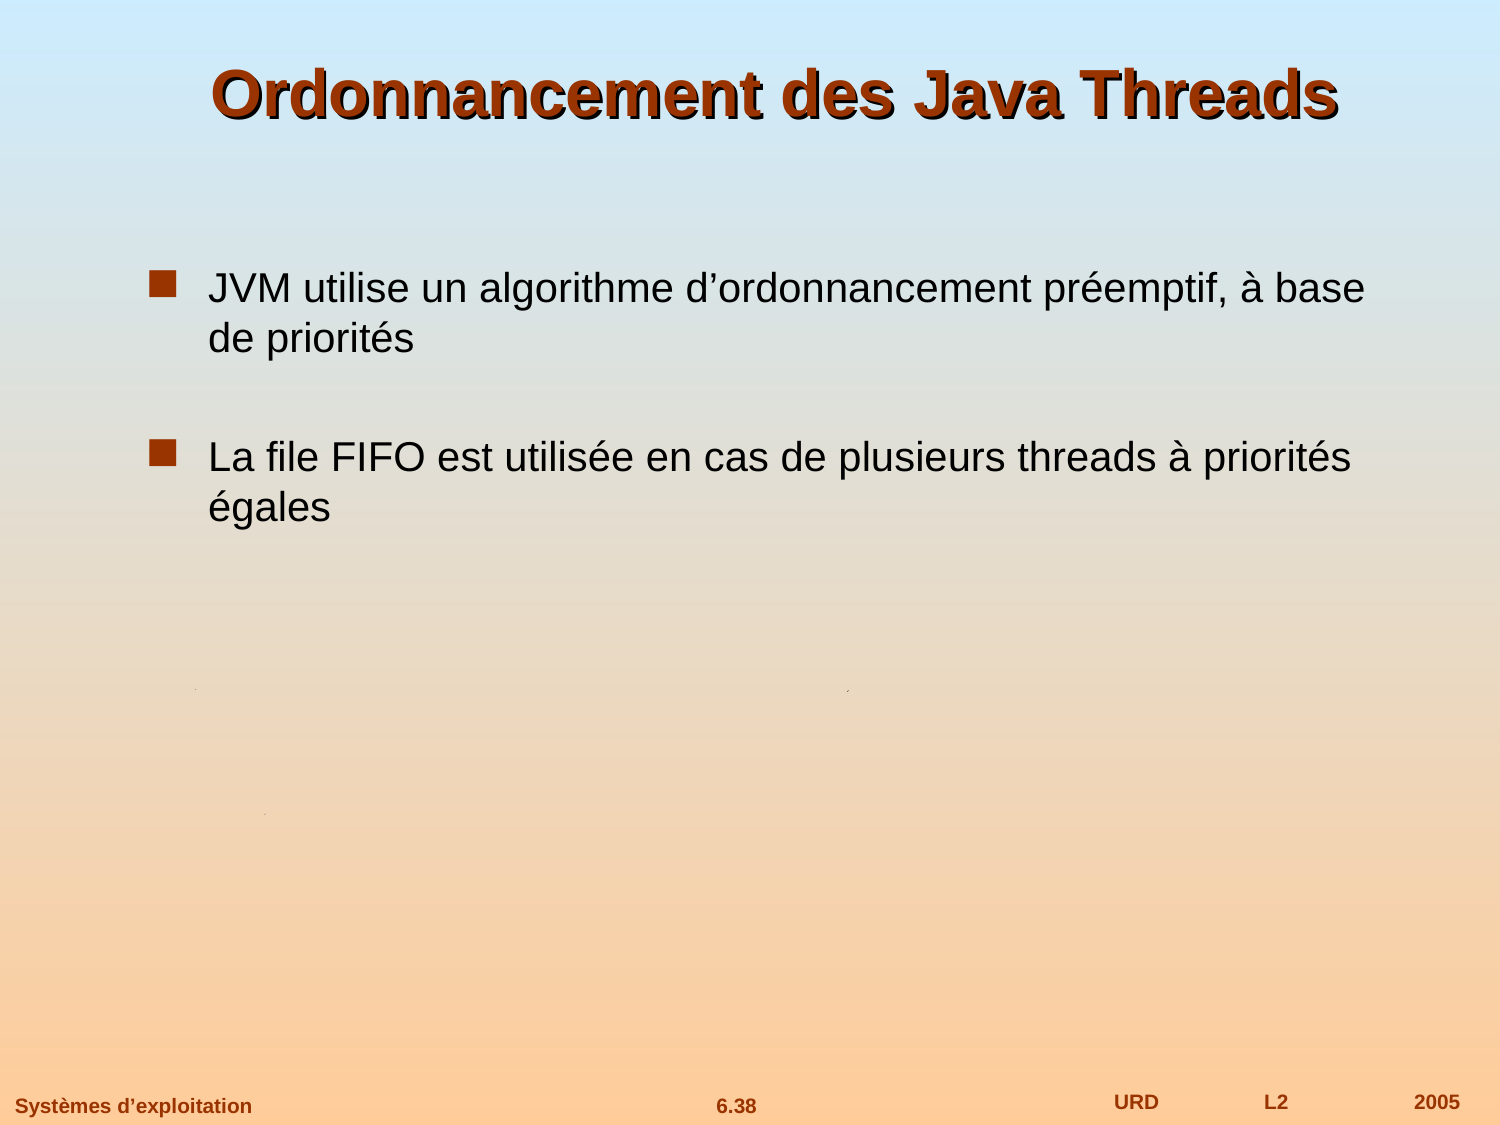

# Ordonnancement des Java Threads
JVM utilise un algorithme d’ordonnancement préemptif, à base de priorités
La file FIFO est utilisée en cas de plusieurs threads à priorités égales